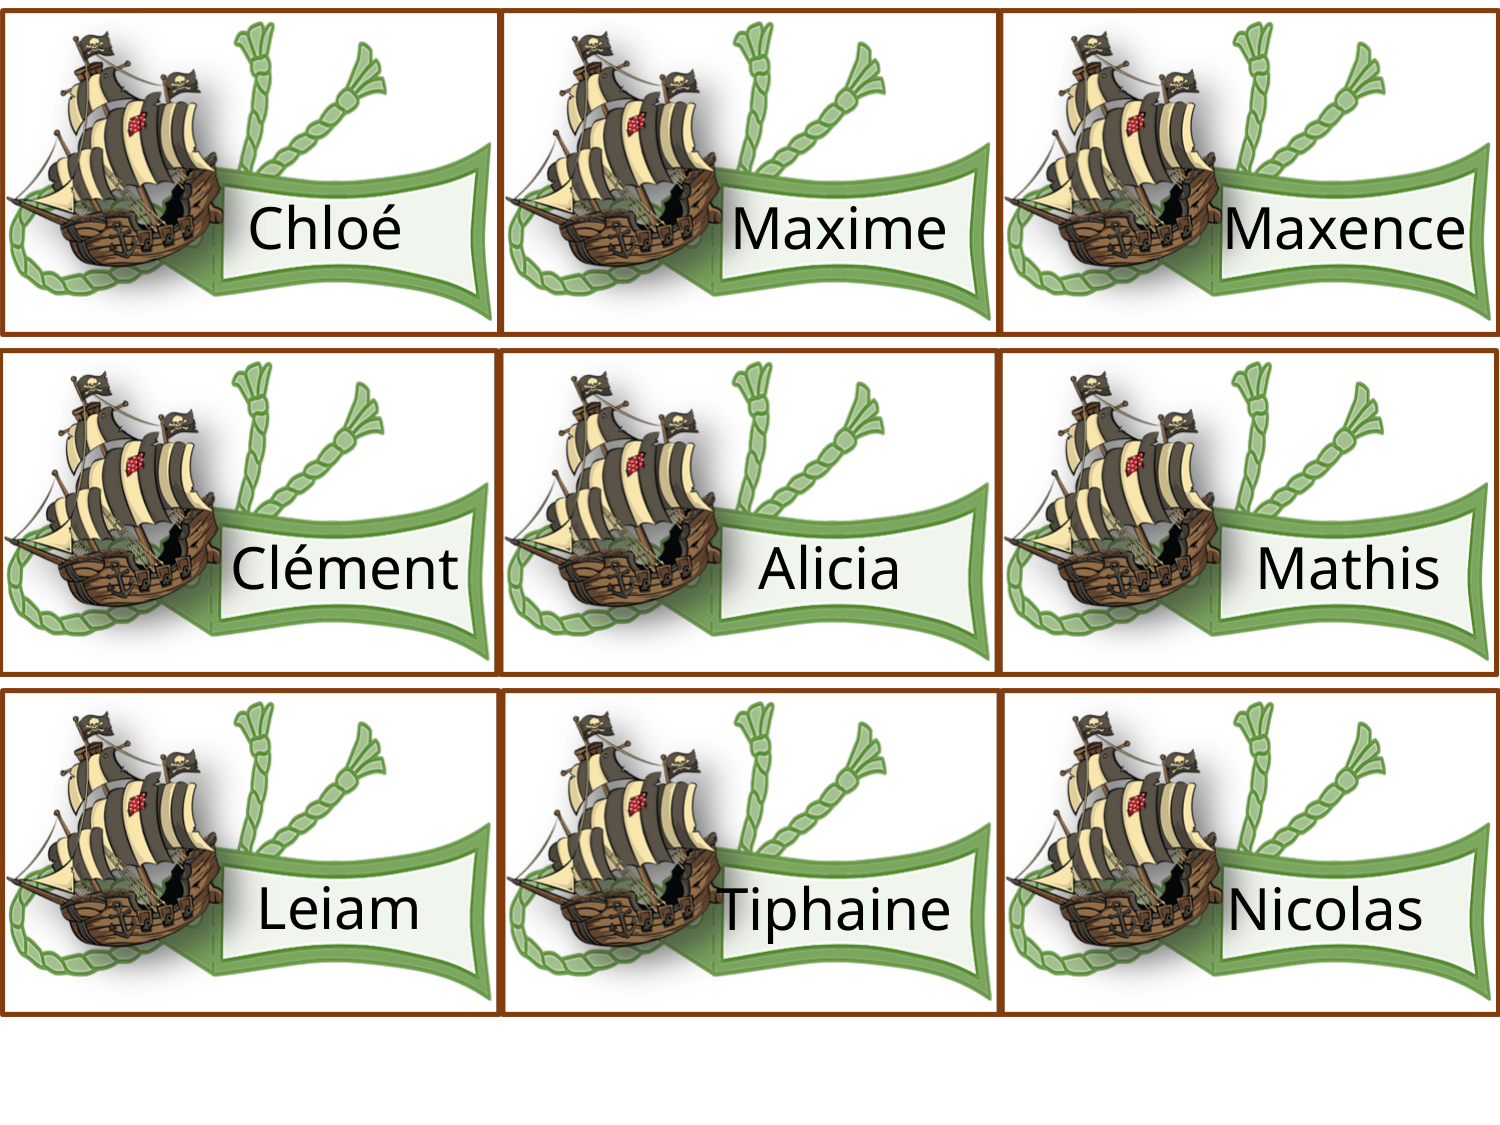

Chloé
Maxime
Maxence
Clément
Alicia
Mathis
Leiam
Tiphaine
Nicolas